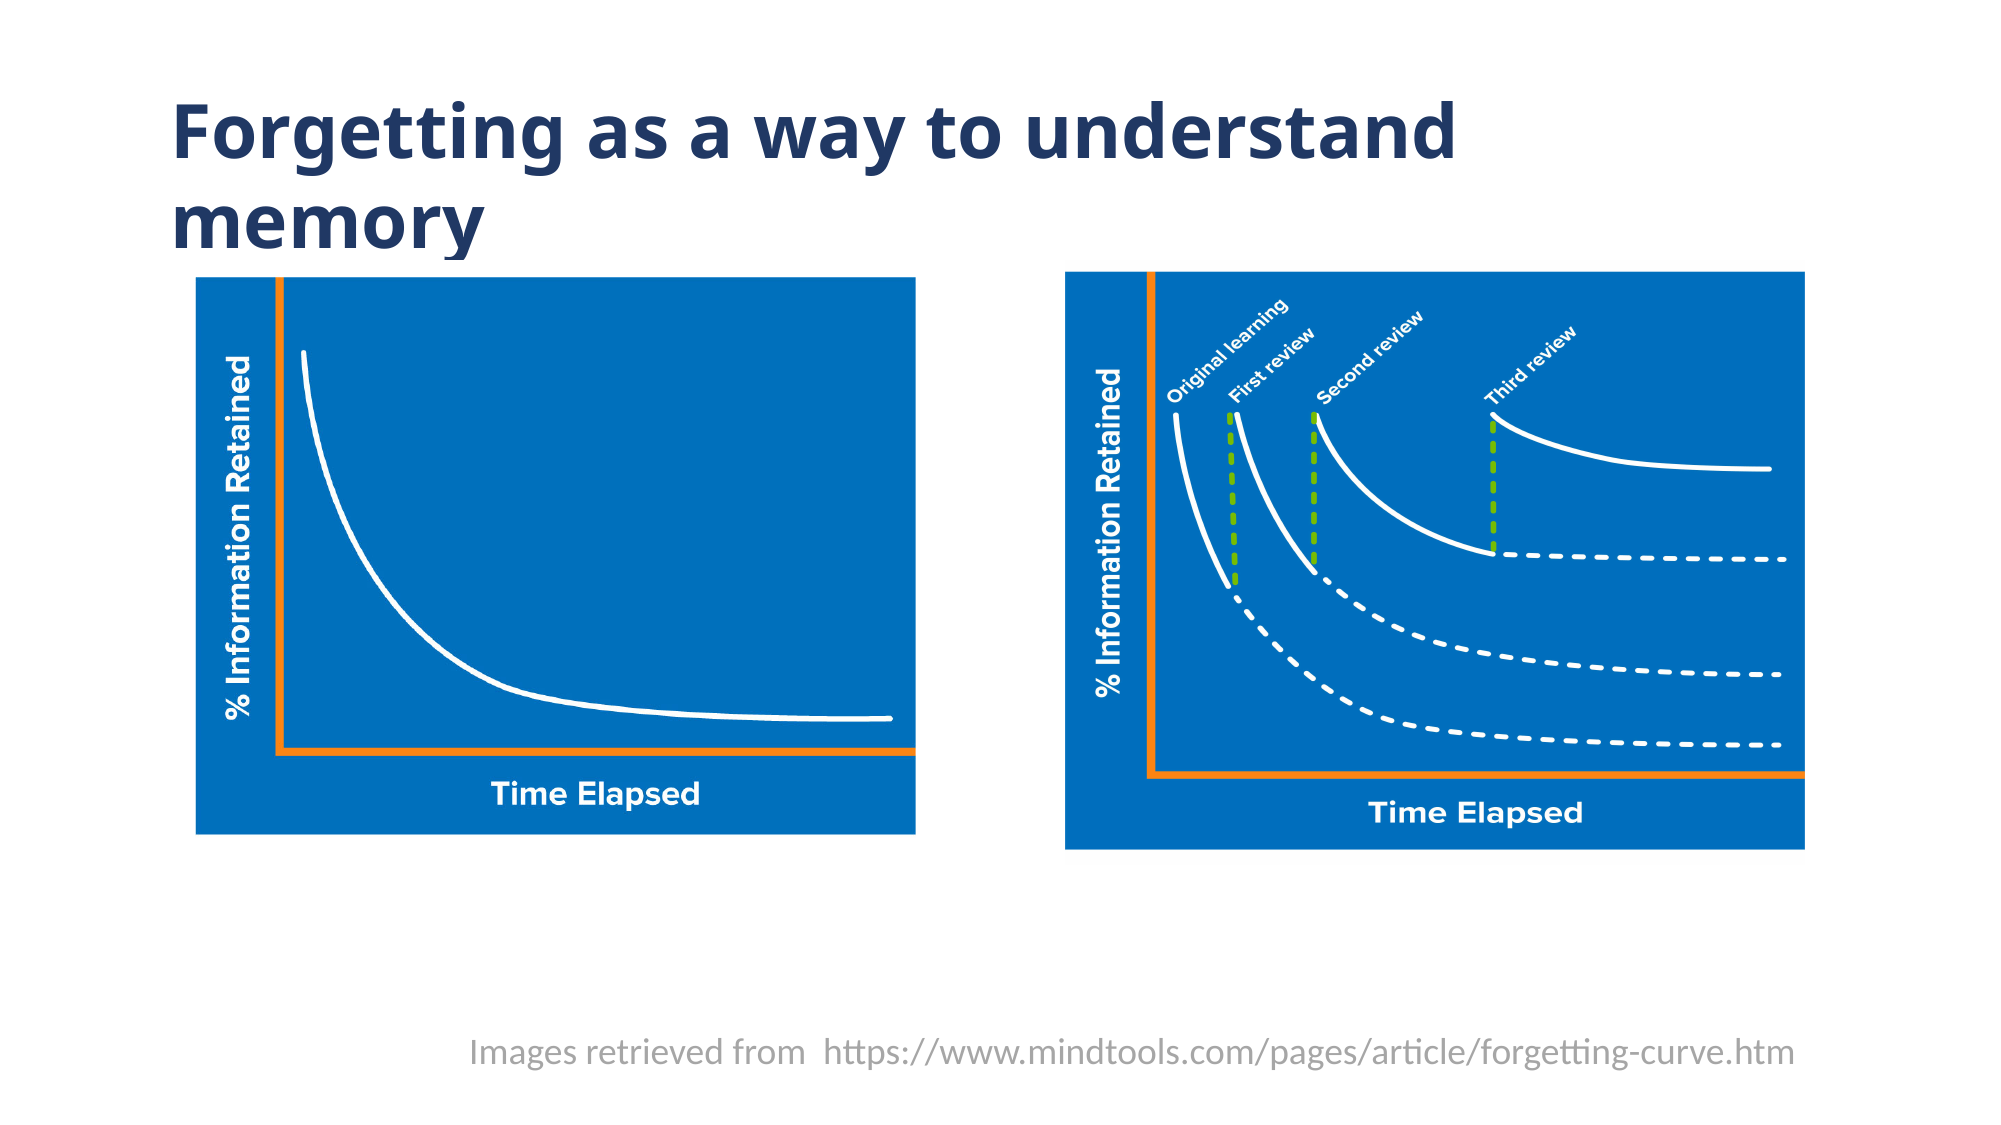

Forgetting as a way to understand memory
Images retrieved from https://www.mindtools.com/pages/article/forgetting-curve.htm